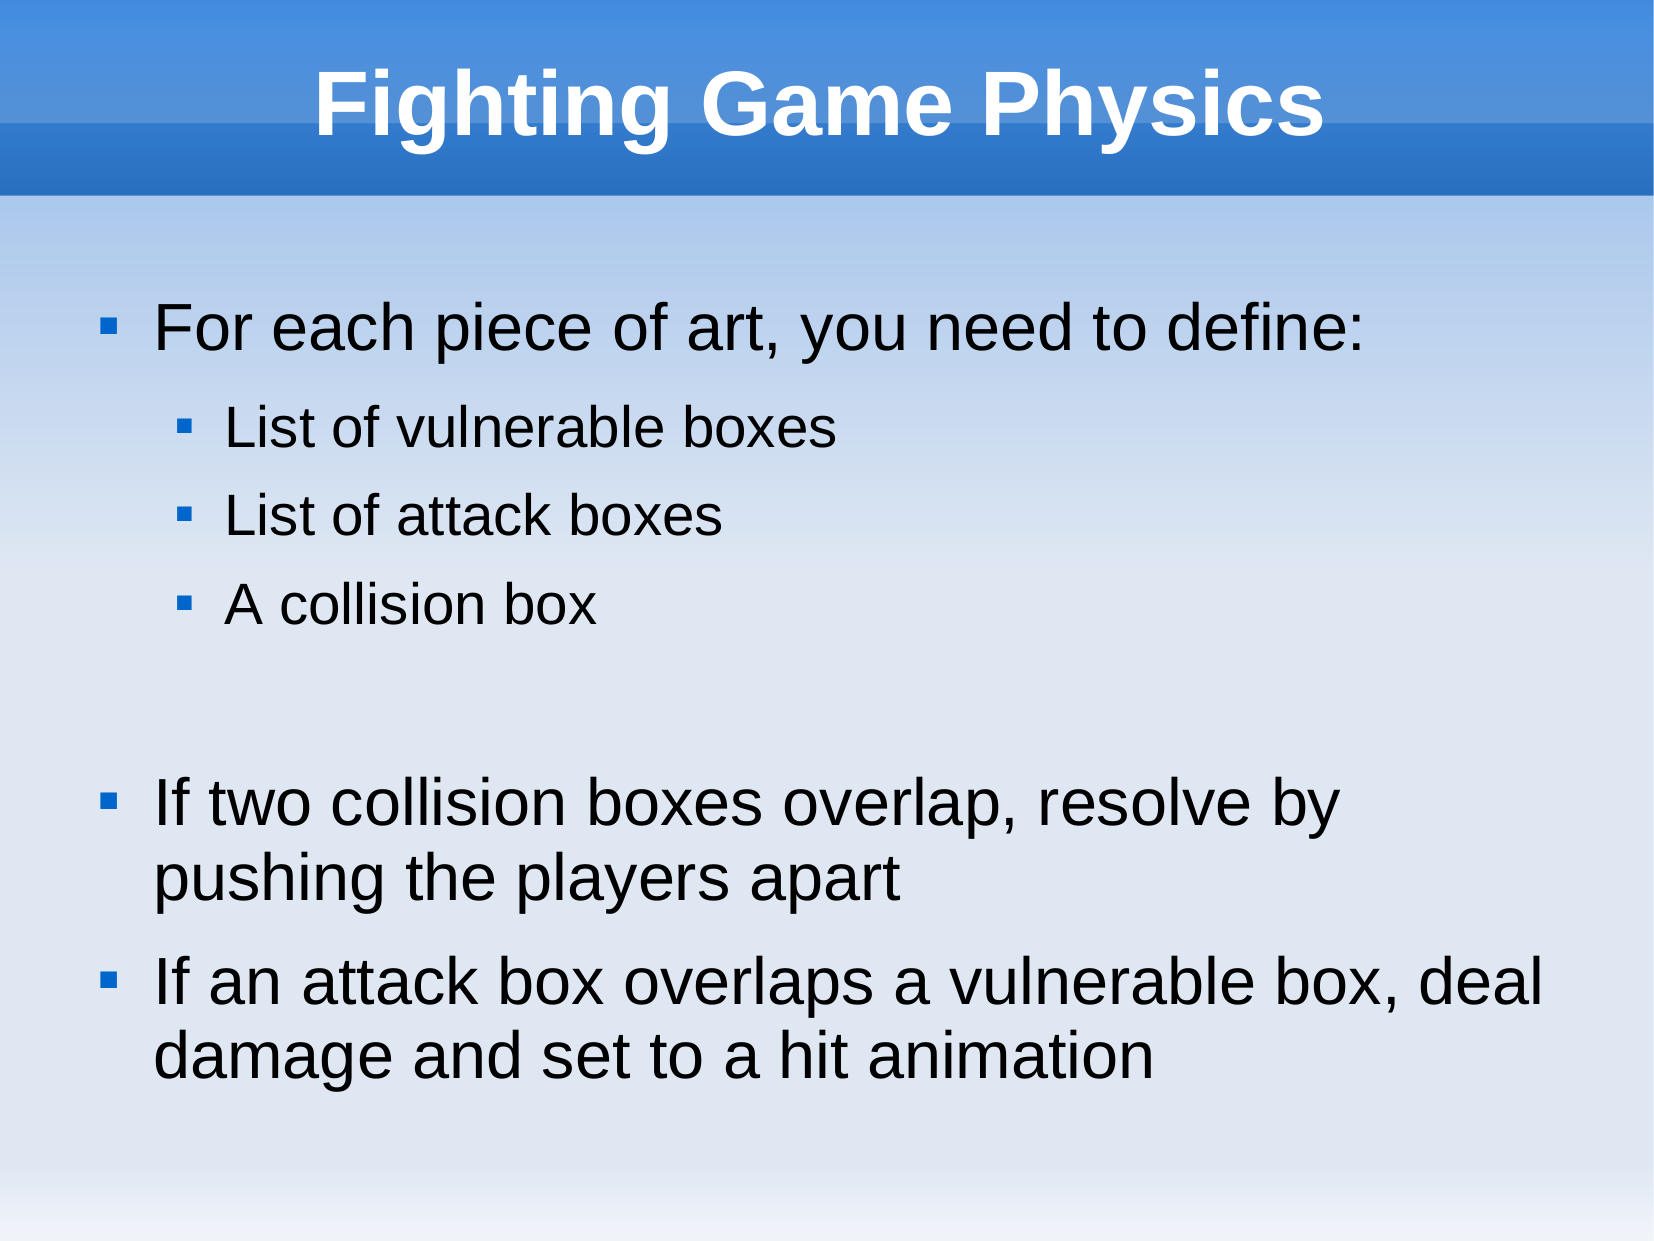

# Fighting Game Physics
For each piece of art, you need to define:
List of vulnerable boxes
List of attack boxes
A collision box
If two collision boxes overlap, resolve by pushing the players apart
If an attack box overlaps a vulnerable box, deal damage and set to a hit animation